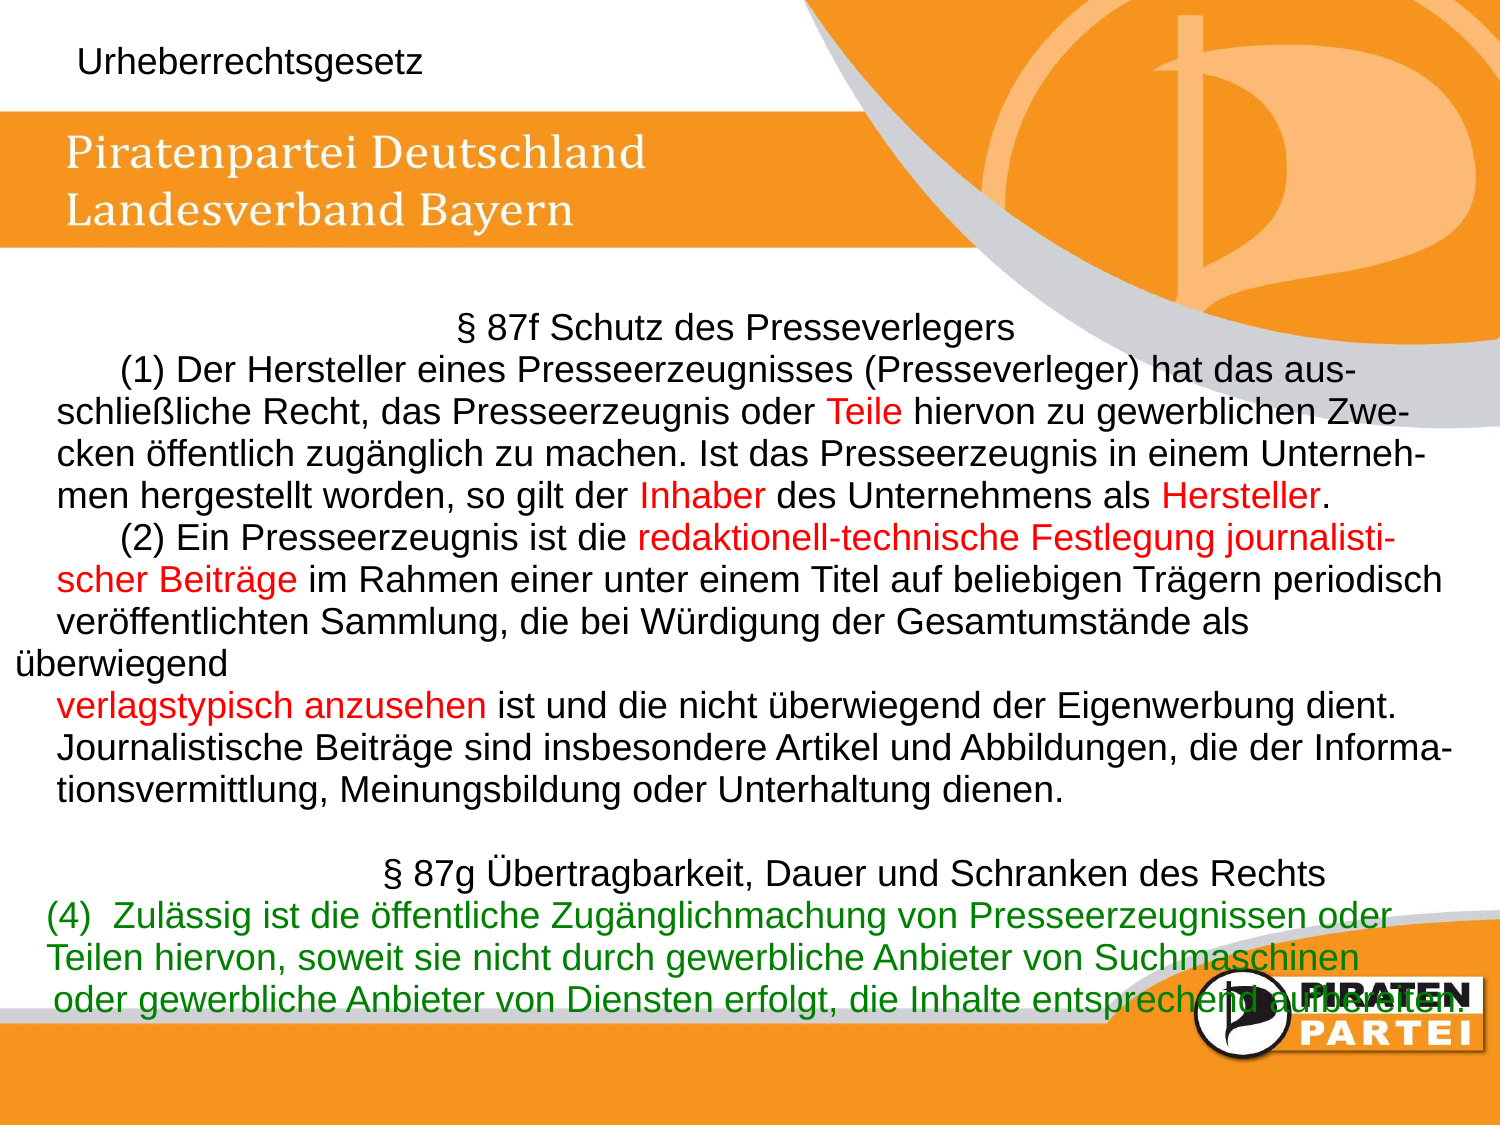

Urheberrechtsgesetz
 § 87f Schutz des Presseverlegers
 (1) Der Hersteller eines Presseerzeugnisses (Presseverleger) hat das aus-
 schließliche Recht, das Presseerzeugnis oder Teile hiervon zu gewerblichen Zwe-
 cken öffentlich zugänglich zu machen. Ist das Presseerzeugnis in einem Unterneh-
 men hergestellt worden, so gilt der Inhaber des Unternehmens als Hersteller.
 (2) Ein Presseerzeugnis ist die redaktionell-technische Festlegung journalisti-
 scher Beiträge im Rahmen einer unter einem Titel auf beliebigen Trägern periodisch
 veröffentlichten Sammlung, die bei Würdigung der Gesamtumstände als überwiegend
 verlagstypisch anzusehen ist und die nicht überwiegend der Eigenwerbung dient.
 Journalistische Beiträge sind insbesondere Artikel und Abbildungen, die der Informa-
 tionsvermittlung, Meinungsbildung oder Unterhaltung dienen.
 § 87g Übertragbarkeit, Dauer und Schranken des Rechts
 (4) Zulässig ist die öffentliche Zugänglichmachung von Presseerzeugnissen oder
 Teilen hiervon, soweit sie nicht durch gewerbliche Anbieter von Suchmaschinen
 oder gewerbliche Anbieter von Diensten erfolgt, die Inhalte entsprechend aufbereiten.